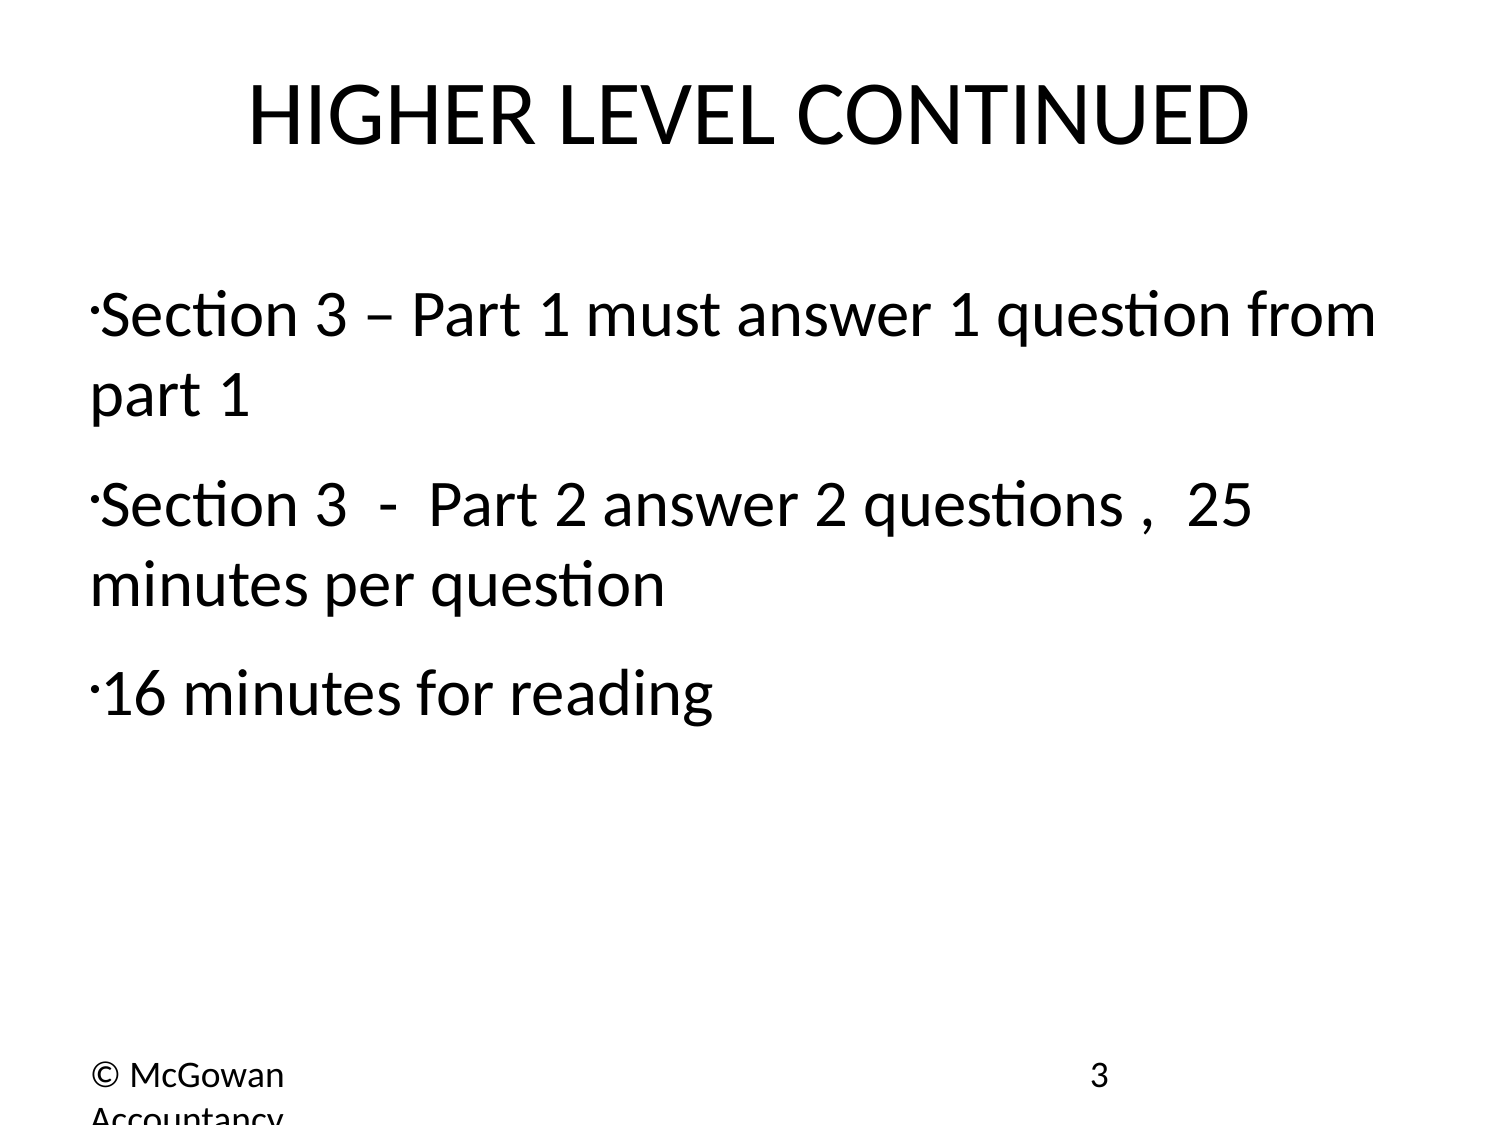

# HIGHER LEVEL CONTINUED
Section 3 – Part 1 must answer 1 question from part 1
Section 3 - Part 2 answer 2 questions , 25 minutes per question
16 minutes for reading
© McGowan Accountancy Services
3